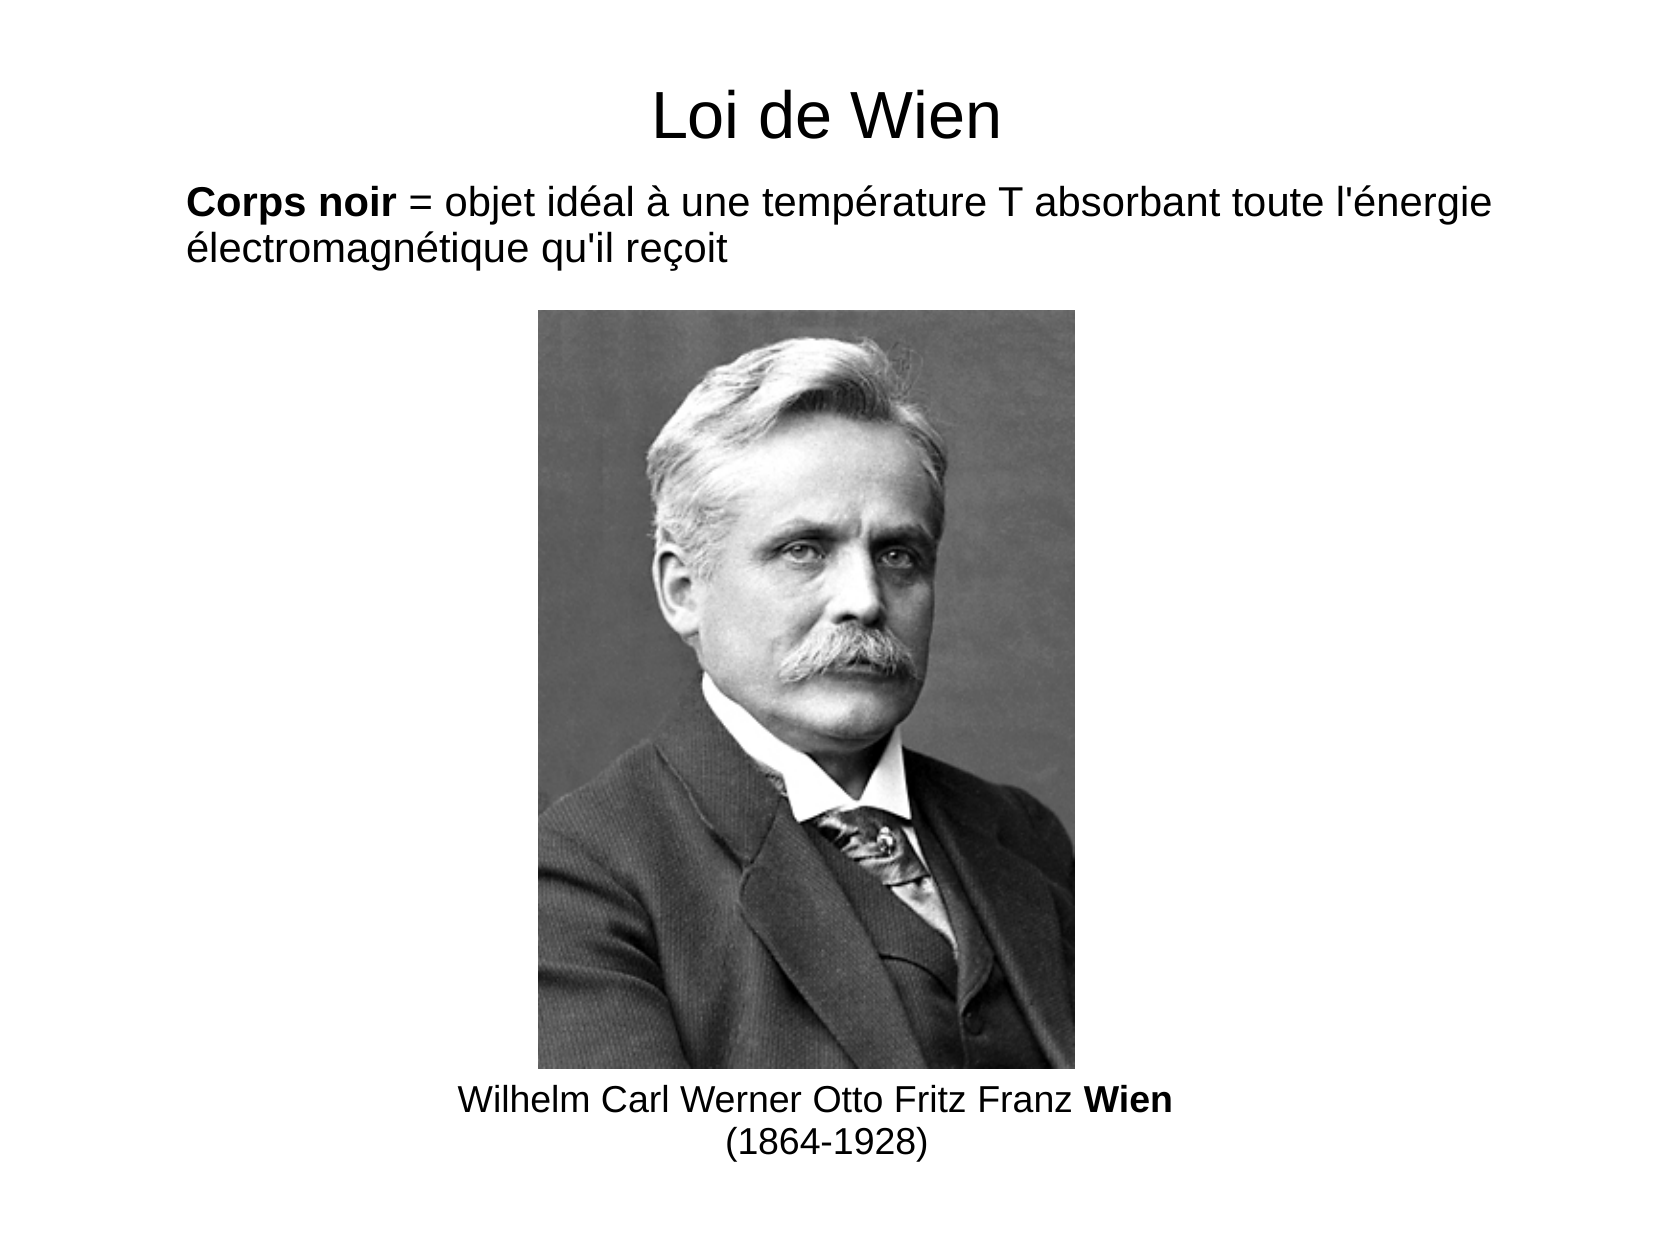

Loi de Wien
Corps noir = objet idéal à une température T absorbant toute l'énergie électromagnétique qu'il reçoit
Wilhelm Carl Werner Otto Fritz Franz Wien
(1864-1928)